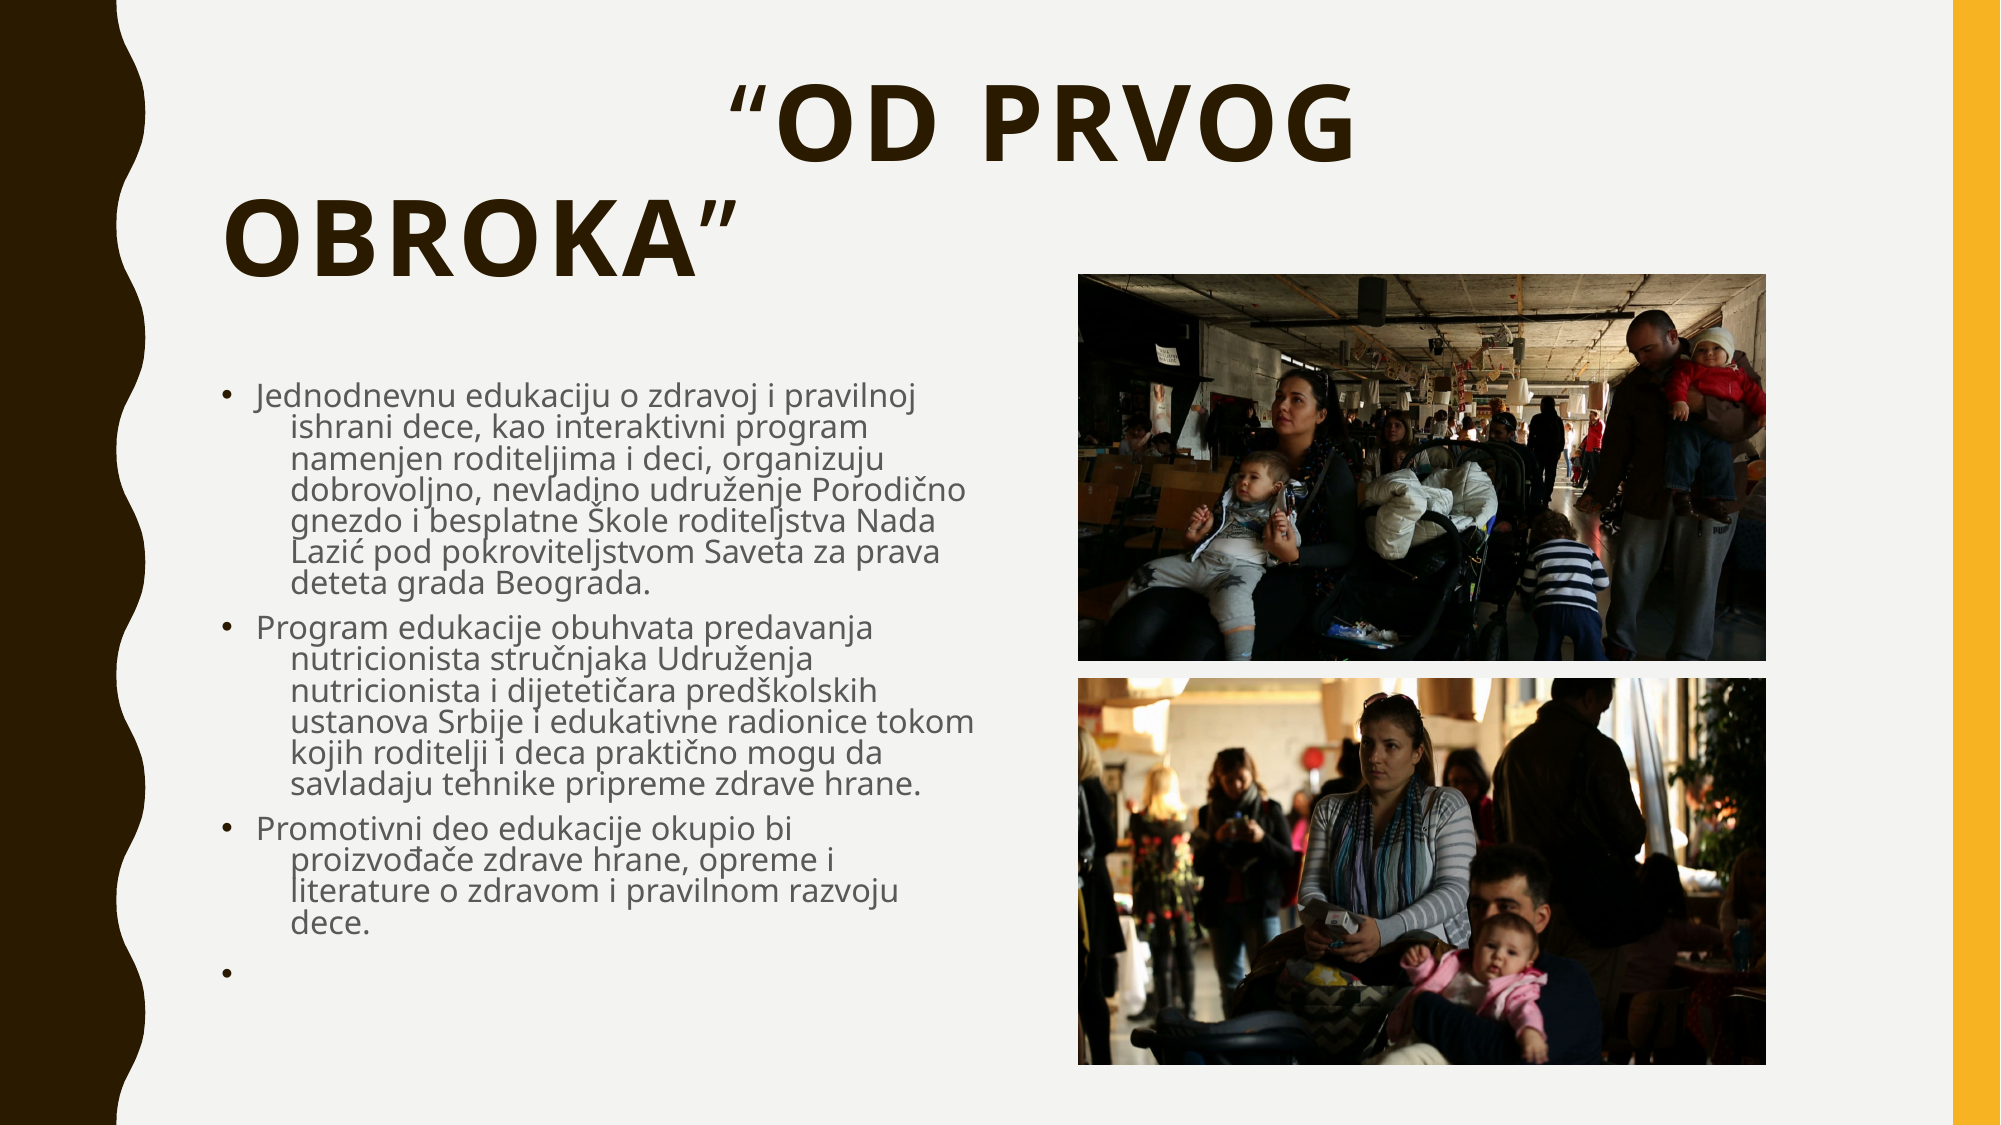

# “OD PRVOG OBROKA”
Jednodnevnu edukaciju o zdravoj i pravilnoj ishrani dece, kao interaktivni program namenjen roditeljima i deci, organizuju dobrovoljno, nevladino udruženje Porodično gnezdo i besplatne Škole roditeljstva Nada Lazić pod pokroviteljstvom Saveta za prava deteta grada Beograda.
Program edukacije obuhvata predavanja nutricionista stručnjaka Udruženja nutricionista i dijetetičara predškolskih ustanova Srbije i edukativne radionice tokom kojih roditelji i deca praktično mogu da savladaju tehnike pripreme zdrave hrane.
Promotivni deo edukacije okupio bi proizvođače zdrave hrane, opreme i literature o zdravom i pravilnom razvoju dece.